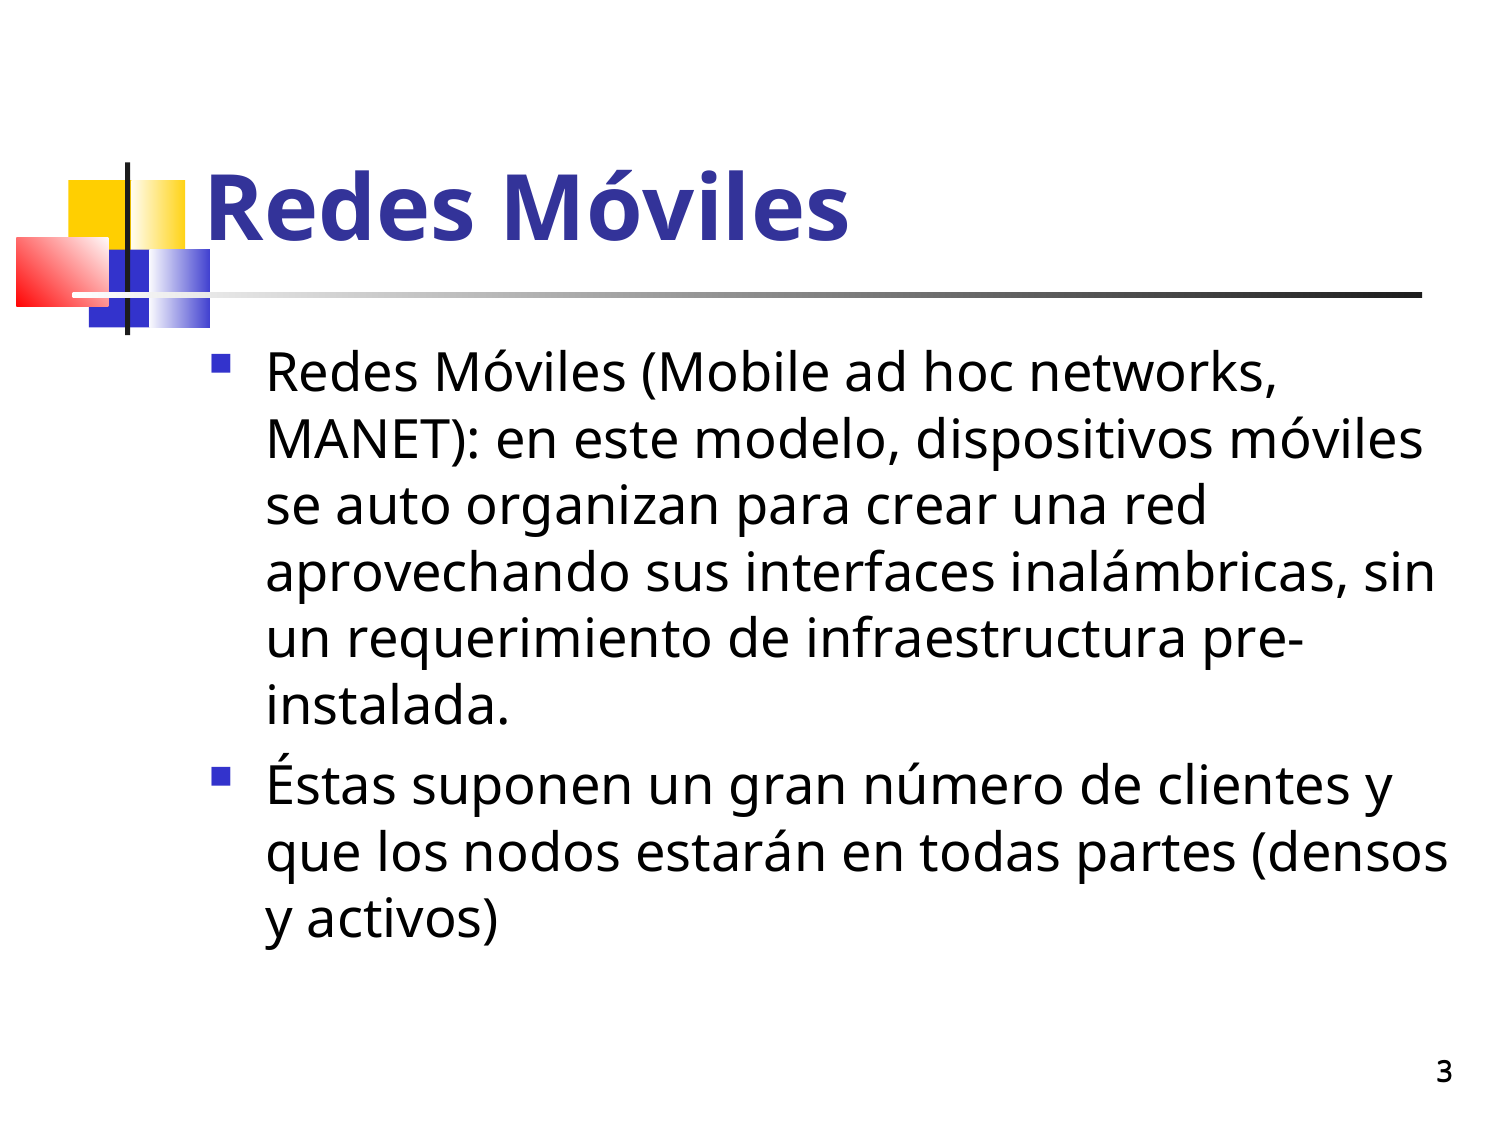

# Redes Móviles
Redes Móviles (Mobile ad hoc networks, MANET): en este modelo, dispositivos móviles se auto organizan para crear una red aprovechando sus interfaces inalámbricas, sin un requerimiento de infraestructura pre-instalada.
Éstas suponen un gran número de clientes y que los nodos estarán en todas partes (densos y activos)
3